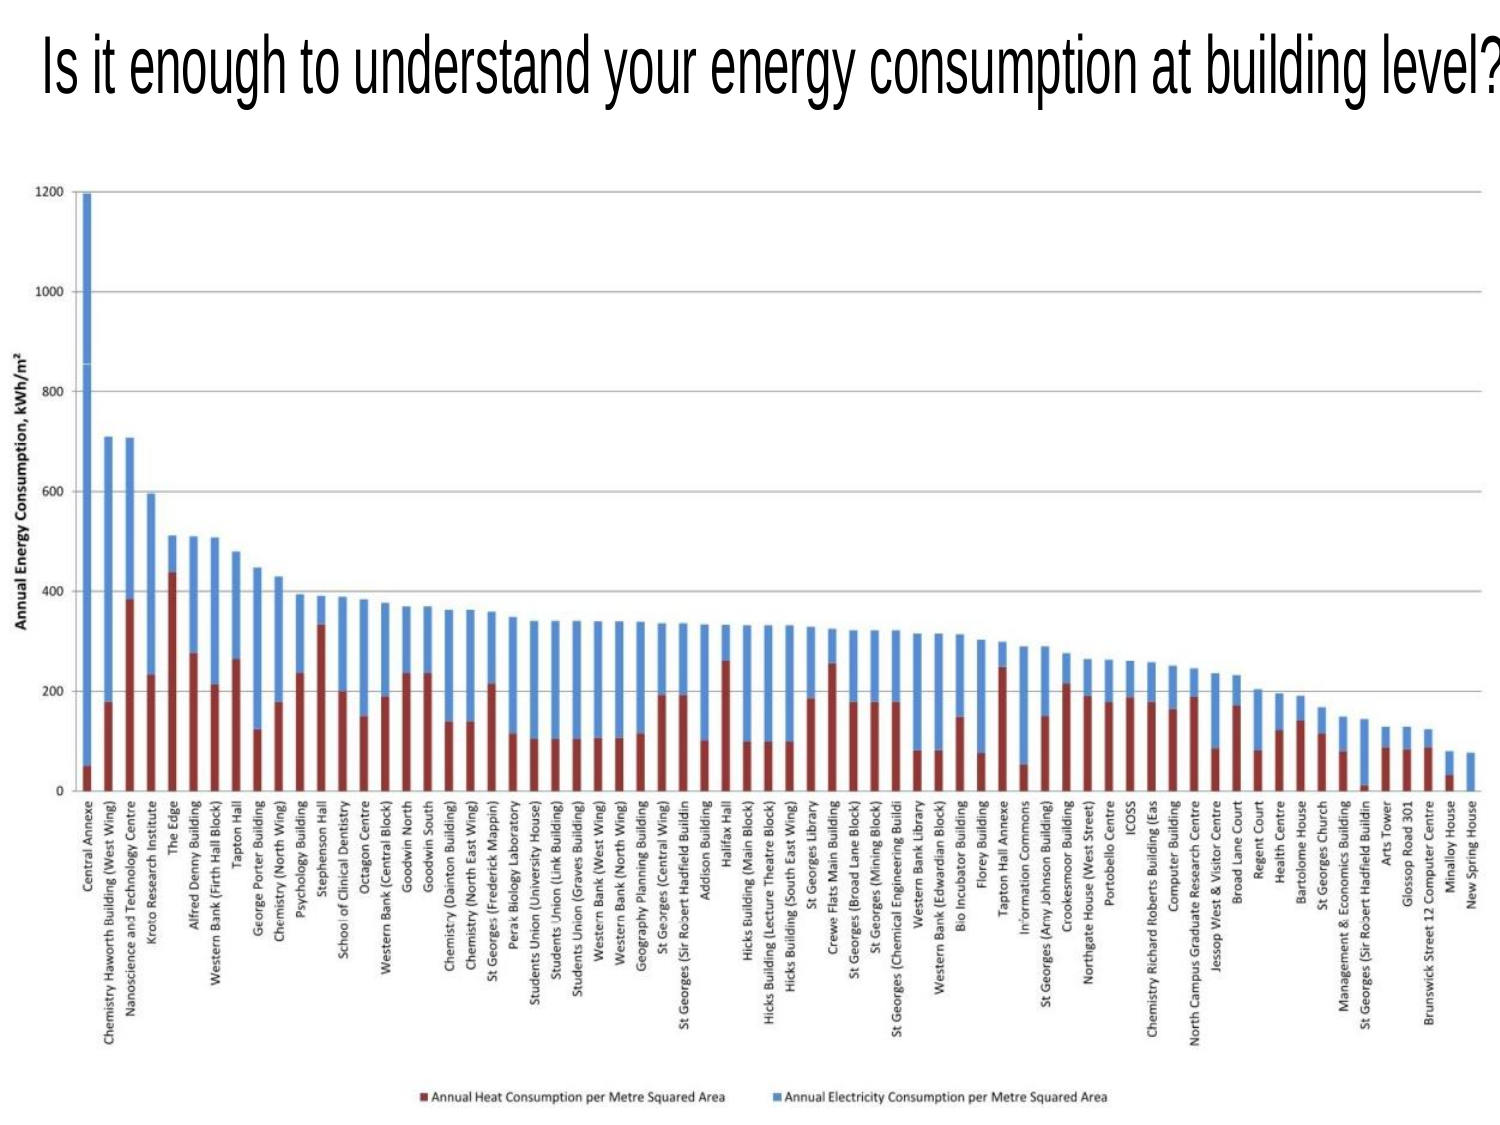

Is it enough to understand your energy consumption at building level?